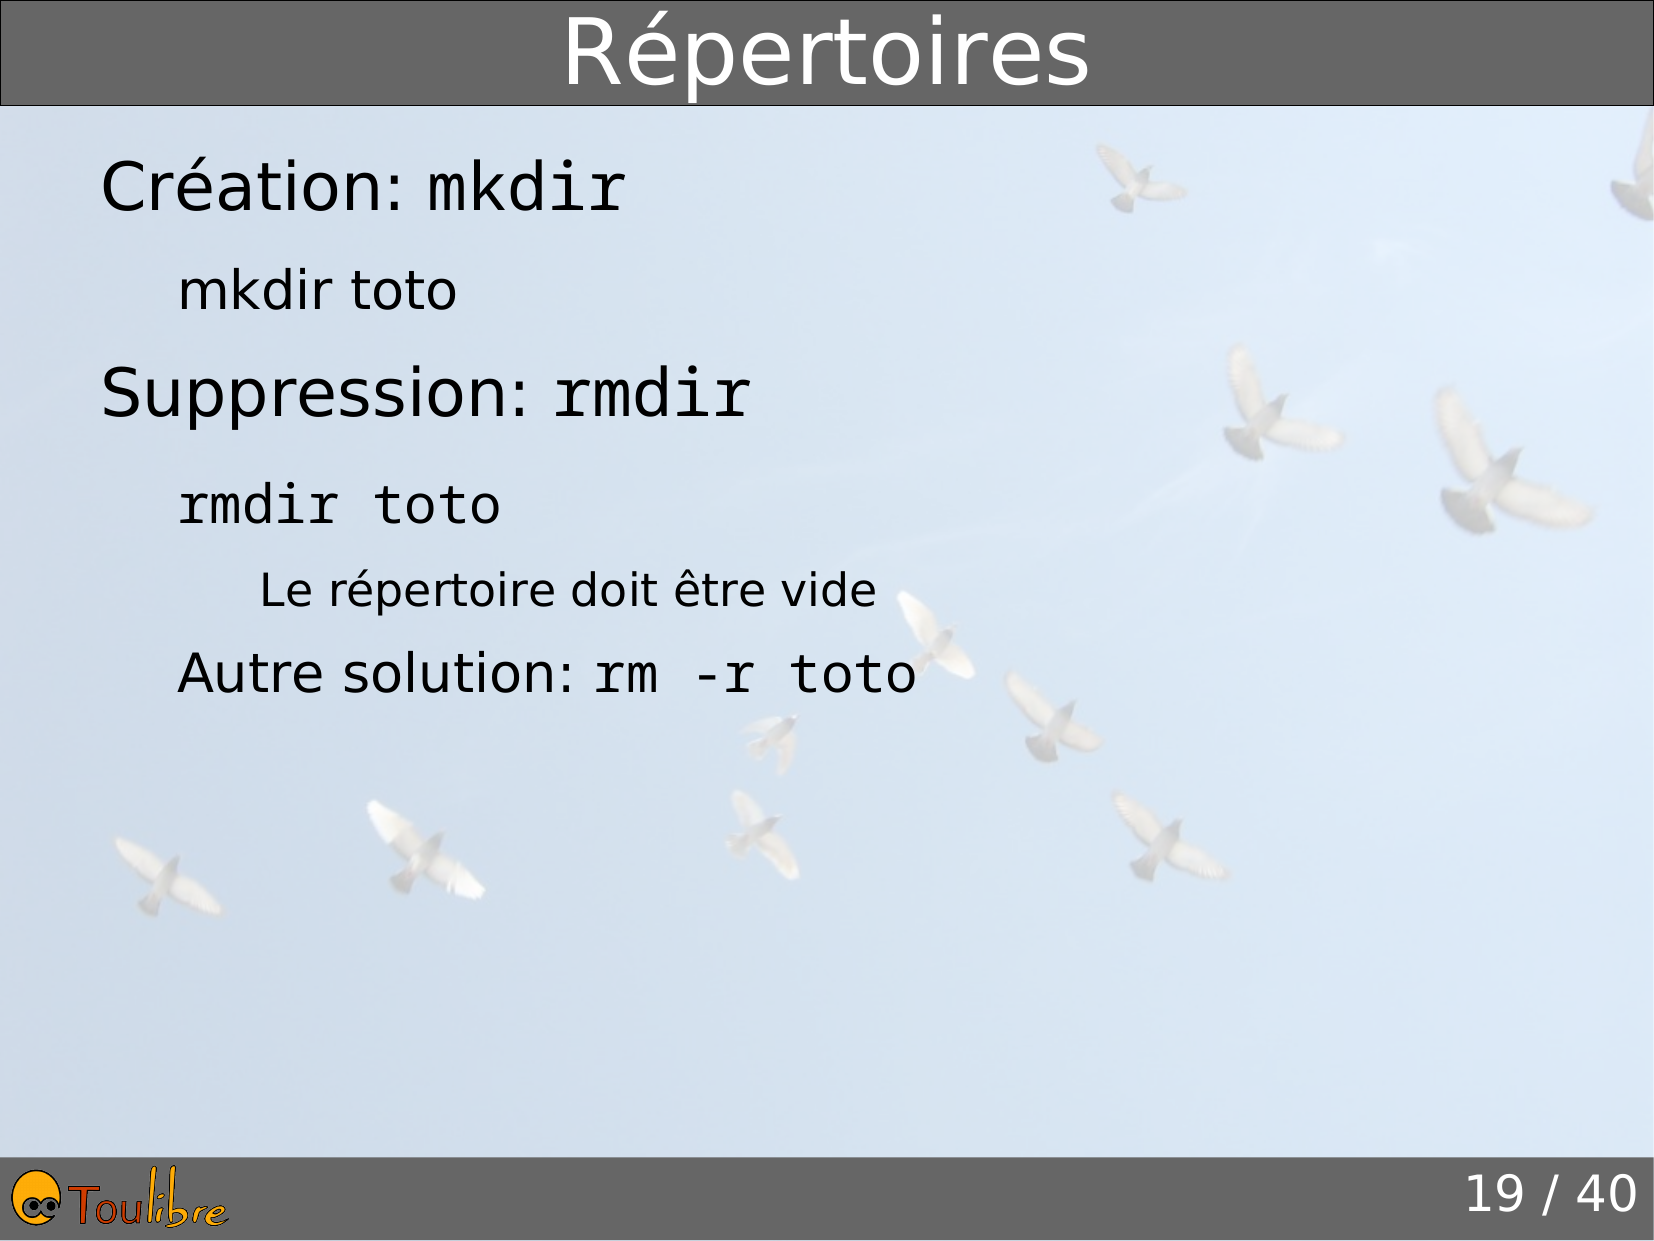

# Répertoires
Création: mkdir
mkdir toto
Suppression: rmdir
rmdir toto
Le répertoire doit être vide
Autre solution: rm -r toto